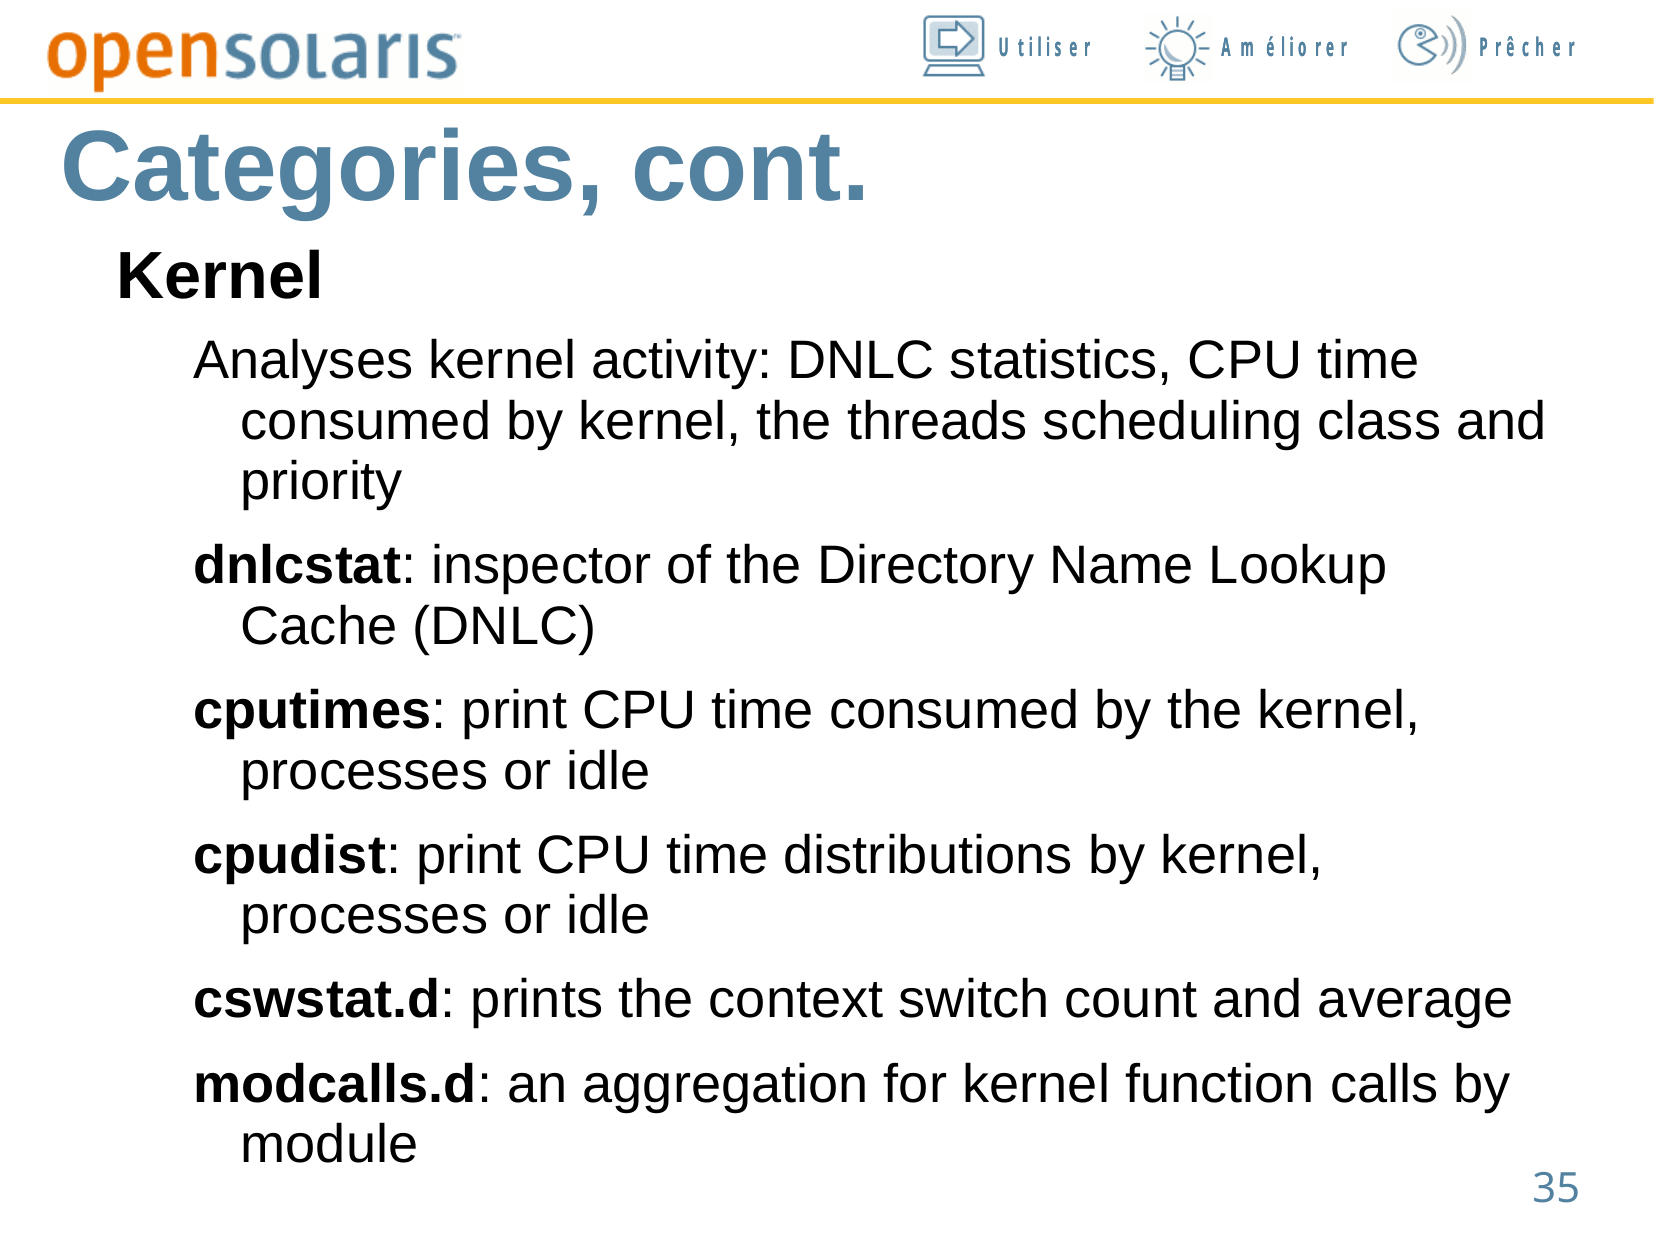

# Categories, cont.
Kernel
Analyses kernel activity: DNLC statistics, CPU time consumed by kernel, the threads scheduling class and priority
dnlcstat: inspector of the Directory Name Lookup Cache (DNLC)
cputimes: print CPU time consumed by the kernel, processes or idle
cpudist: print CPU time distributions by kernel, processes or idle
cswstat.d: prints the context switch count and average
modcalls.d: an aggregation for kernel function calls by module